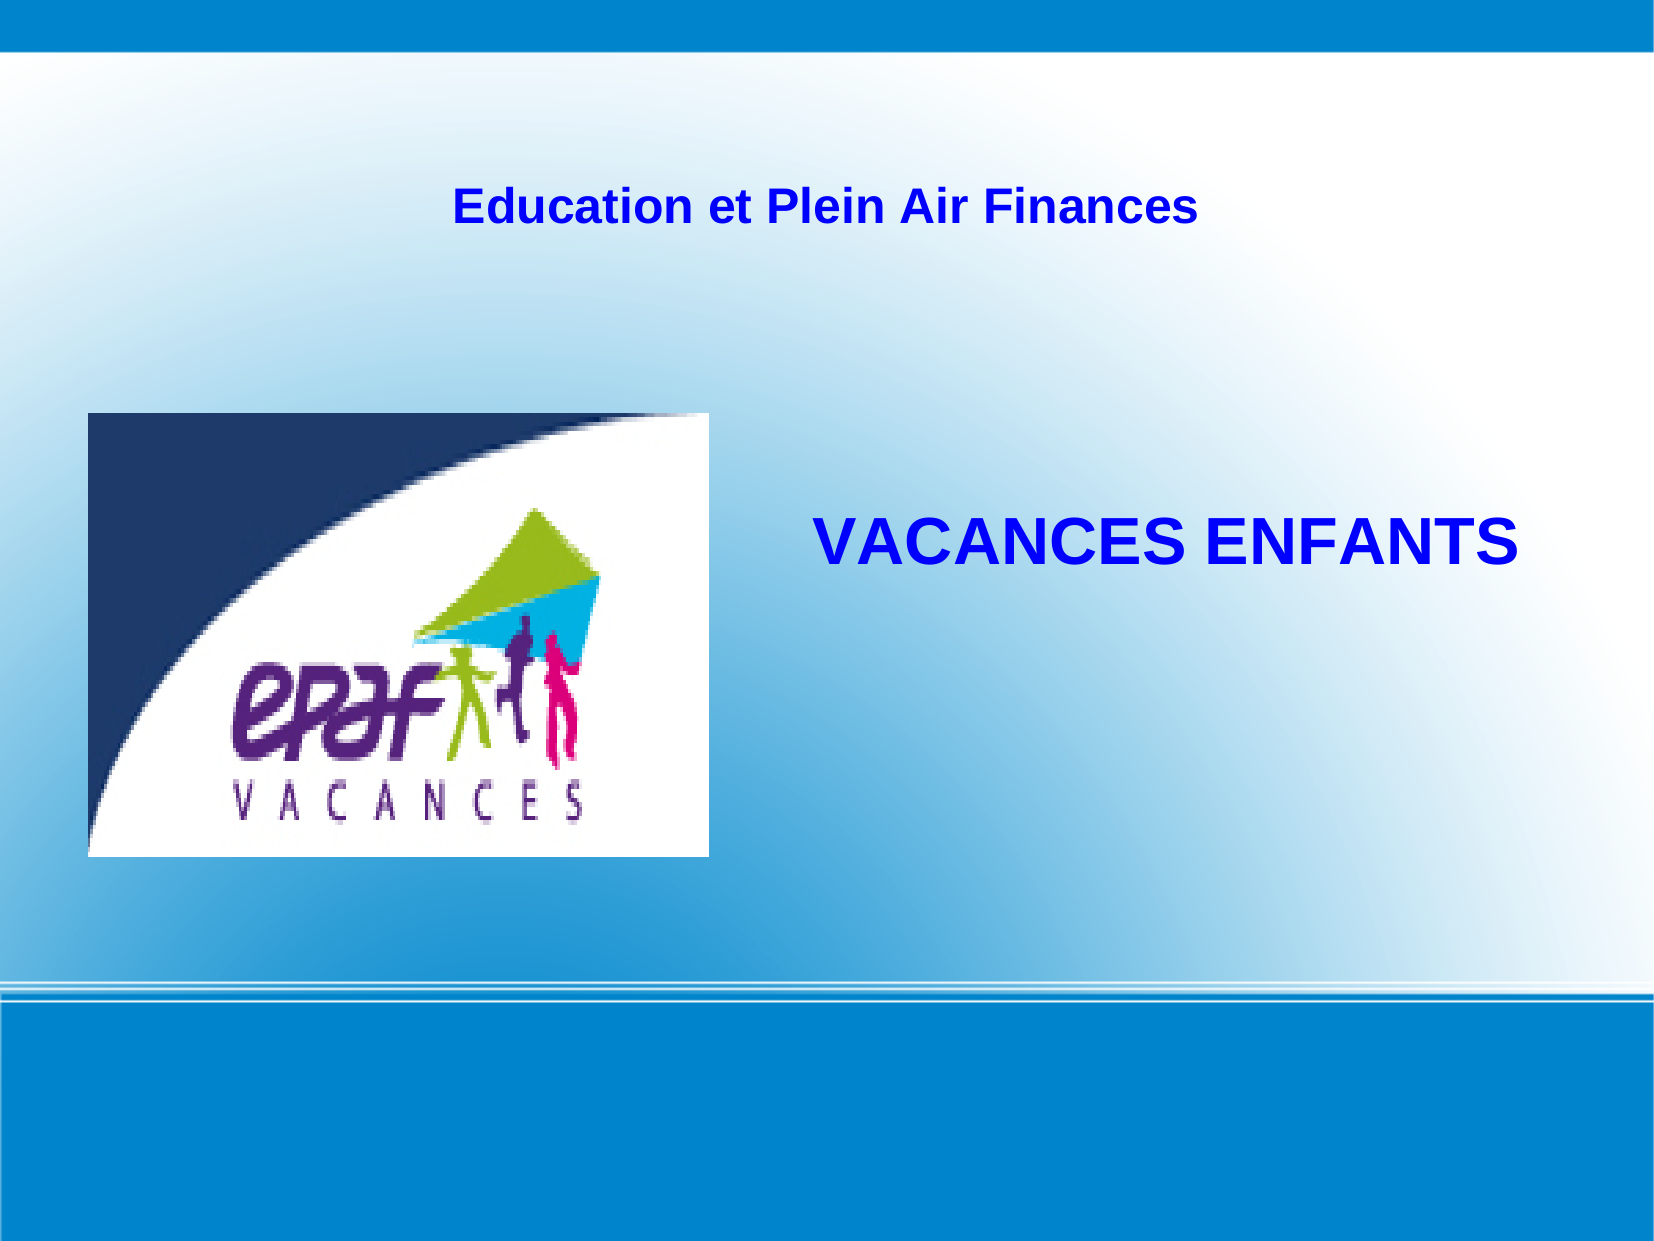

# Education et Plein Air Finances
VACANCES ENFANTS